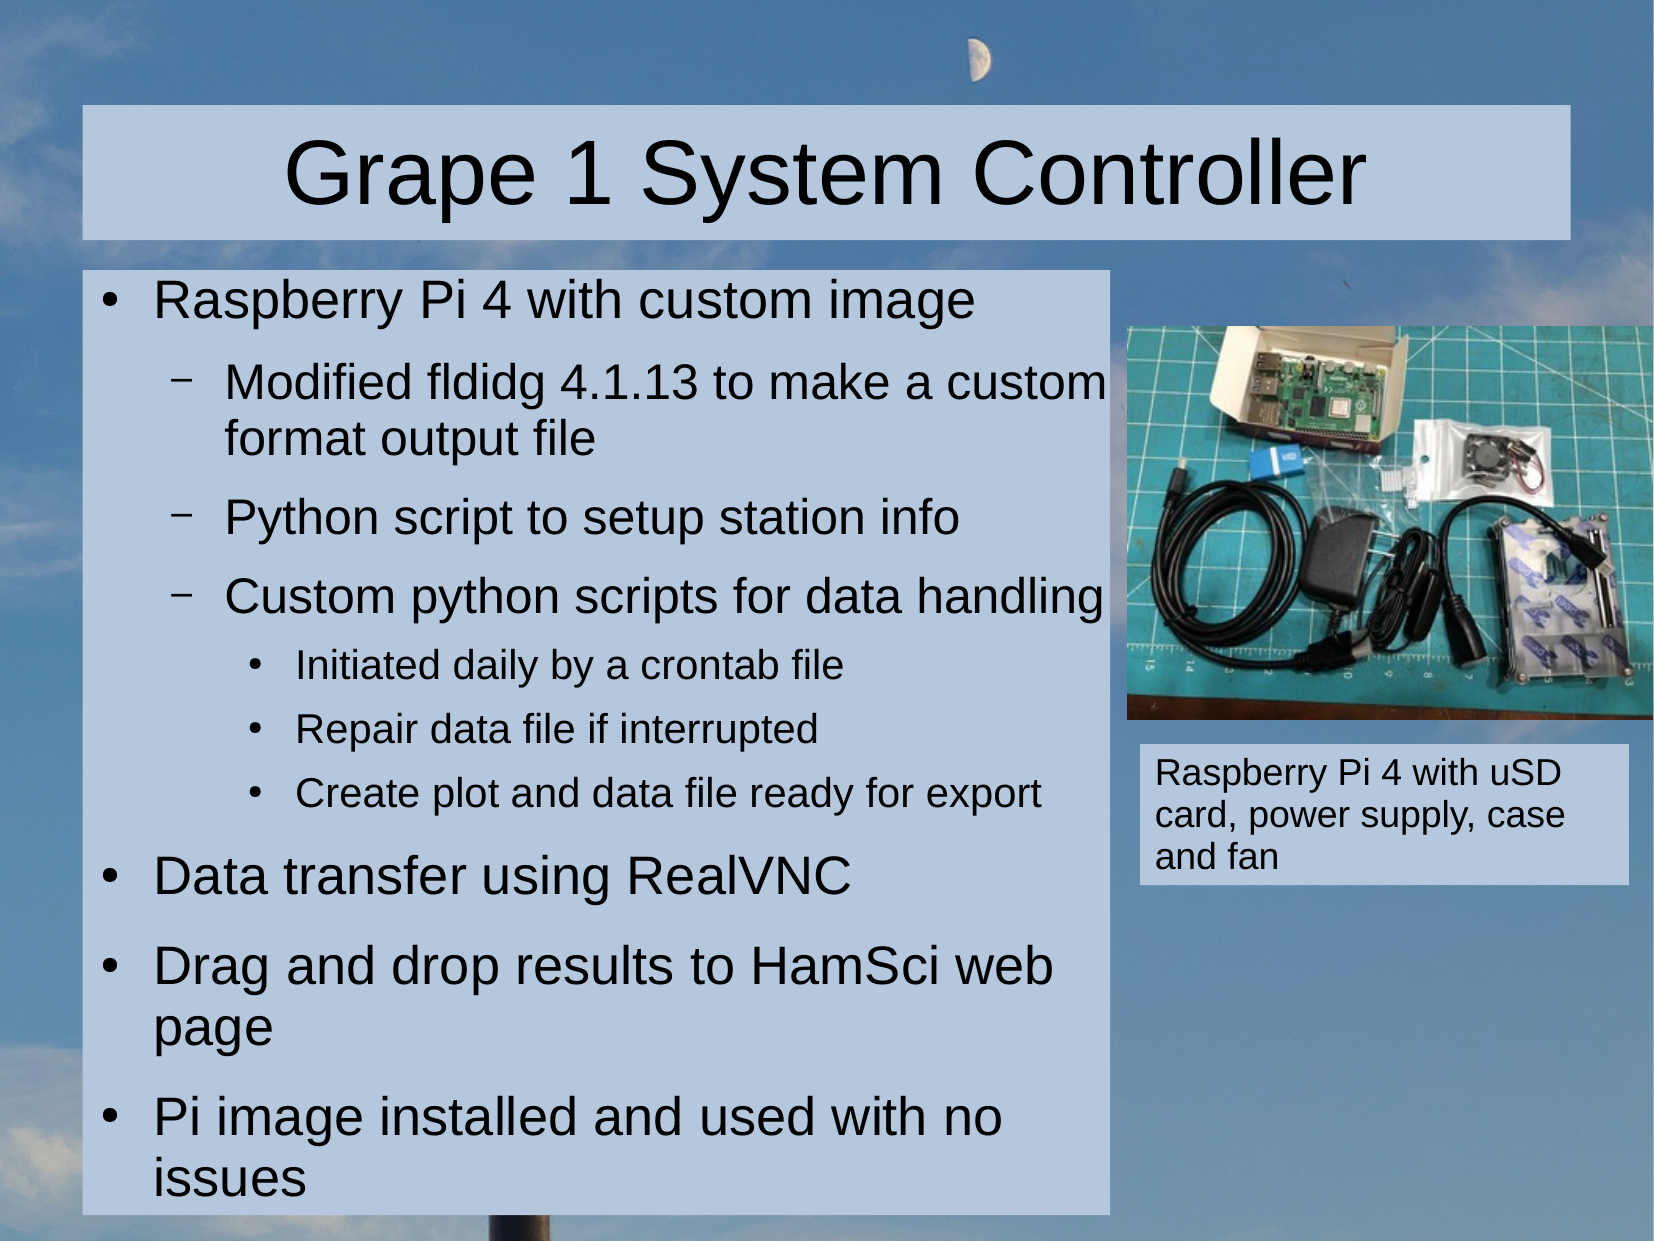

# Grape 1 System Controller
Raspberry Pi 4 with custom image
Modified fldidg 4.1.13 to make a custom format output file
Python script to setup station info
Custom python scripts for data handling
Initiated daily by a crontab file
Repair data file if interrupted
Create plot and data file ready for export
Data transfer using RealVNC
Drag and drop results to HamSci web page
Pi image installed and used with no issues
Raspberry Pi 4 with uSD card, power supply, case and fan